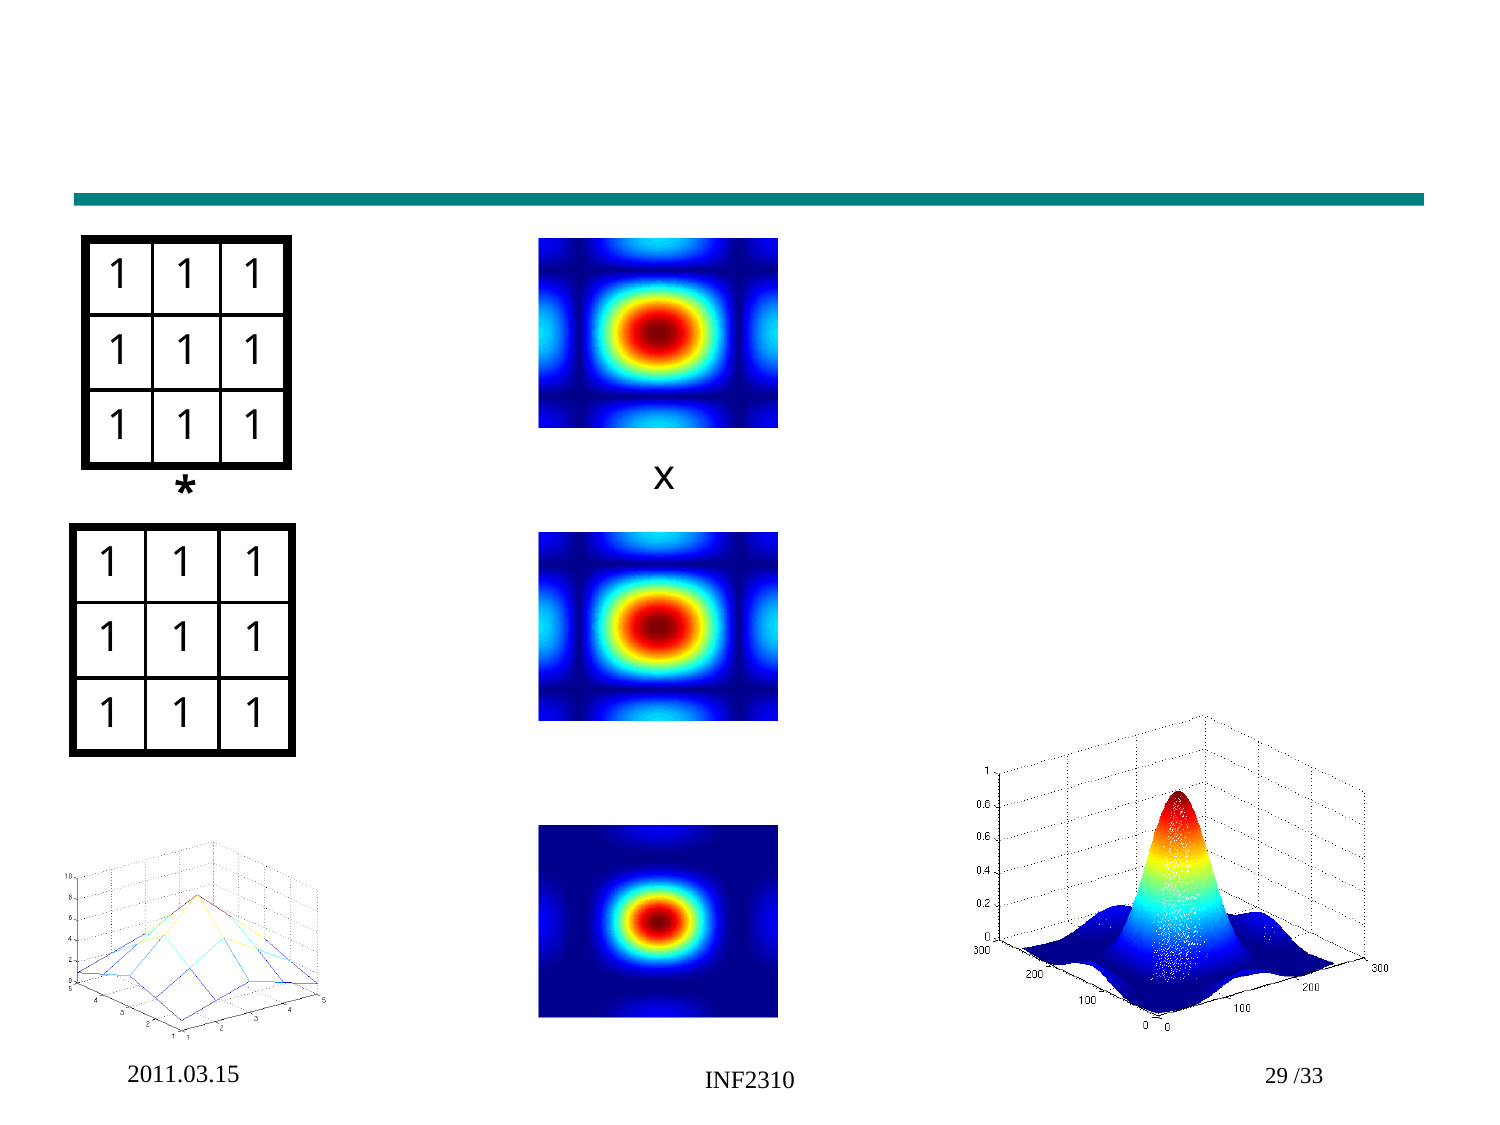

#
| 1 | 1 | 1 |
| --- | --- | --- |
| 1 | 1 | 1 |
| 1 | 1 | 1 |
x
*
| 1 | 1 | 1 |
| --- | --- | --- |
| 1 | 1 | 1 |
| 1 | 1 | 1 |
INF2310